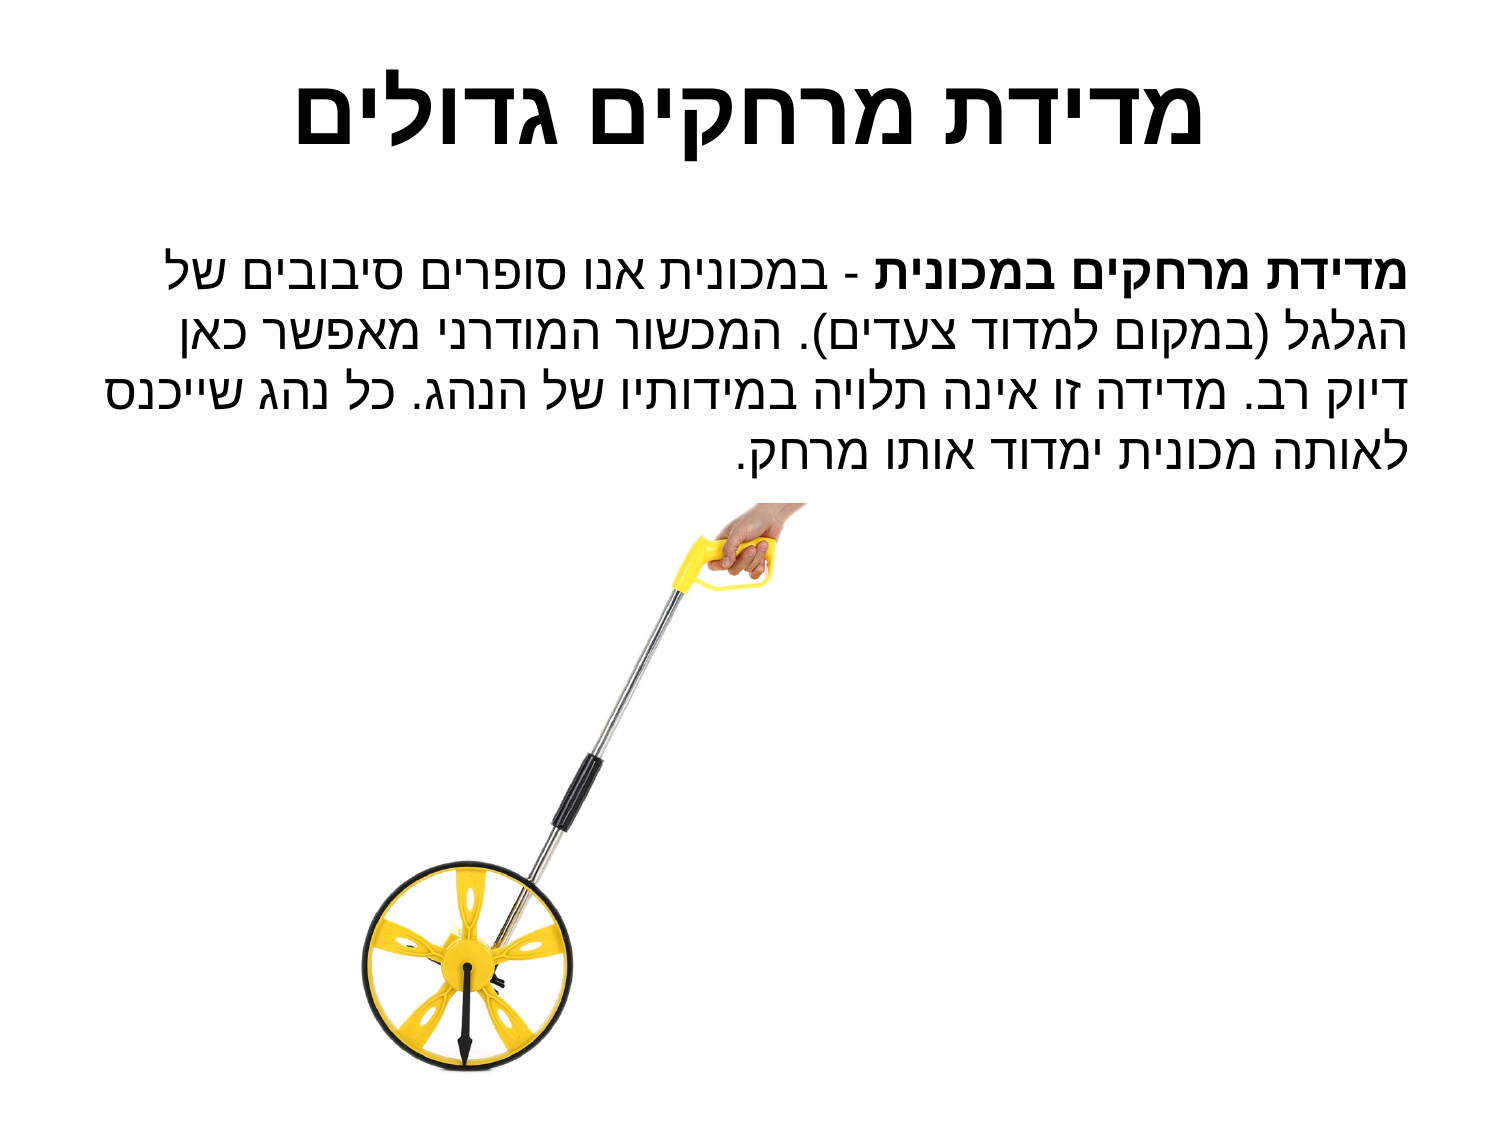

# מדידת מרחקים גדולים
מדידת מרחקים במכונית - במכונית אנו סופרים סיבובים של הגלגל (במקום למדוד צעדים). המכשור המודרני מאפשר כאן דיוק רב. מדידה זו אינה תלויה במידותיו של הנהג. כל נהג שייכנס לאותה מכונית ימדוד אותו מרחק.